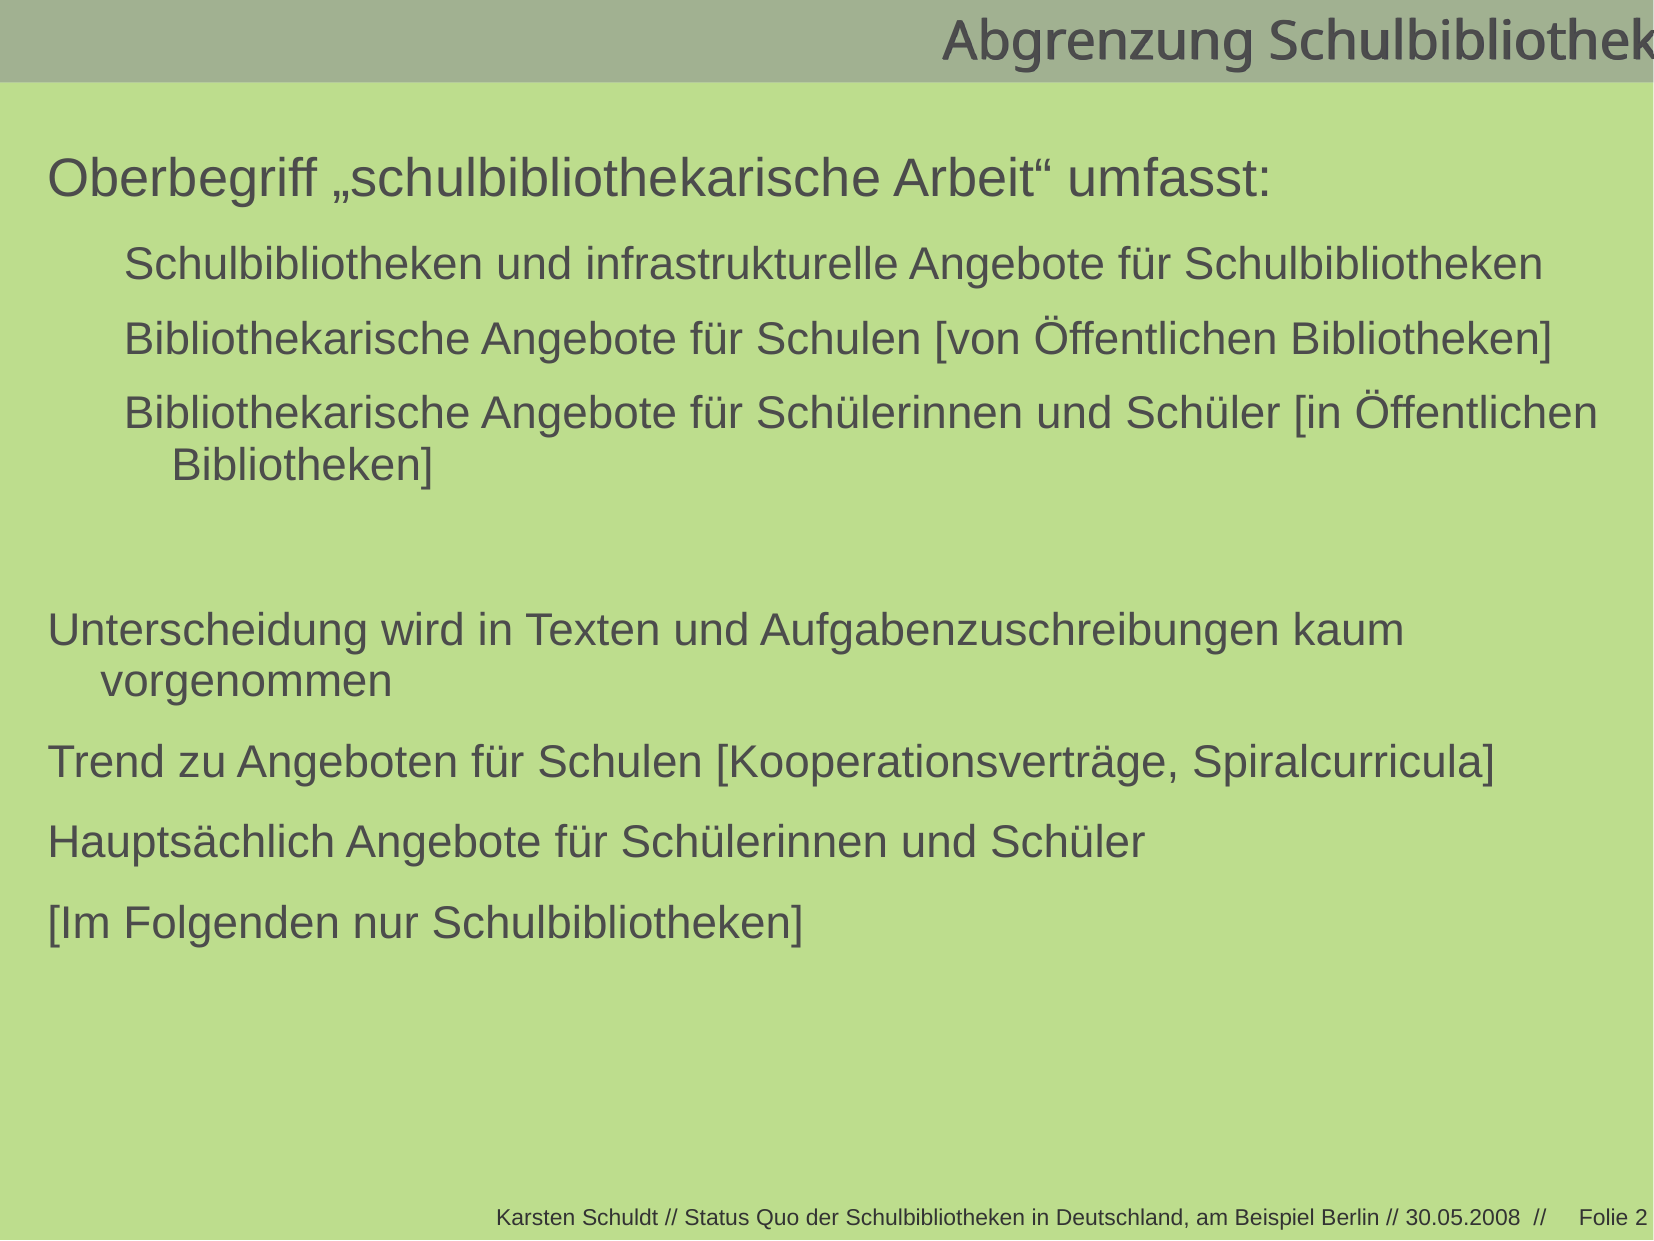

# Abgrenzung Schulbibliothek
Oberbegriff „schulbibliothekarische Arbeit“ umfasst:
Schulbibliotheken und infrastrukturelle Angebote für Schulbibliotheken
Bibliothekarische Angebote für Schulen [von Öffentlichen Bibliotheken]
Bibliothekarische Angebote für Schülerinnen und Schüler [in Öffentlichen Bibliotheken]
Unterscheidung wird in Texten und Aufgabenzuschreibungen kaum vorgenommen
Trend zu Angeboten für Schulen [Kooperationsverträge, Spiralcurricula]
Hauptsächlich Angebote für Schülerinnen und Schüler
[Im Folgenden nur Schulbibliotheken]
2